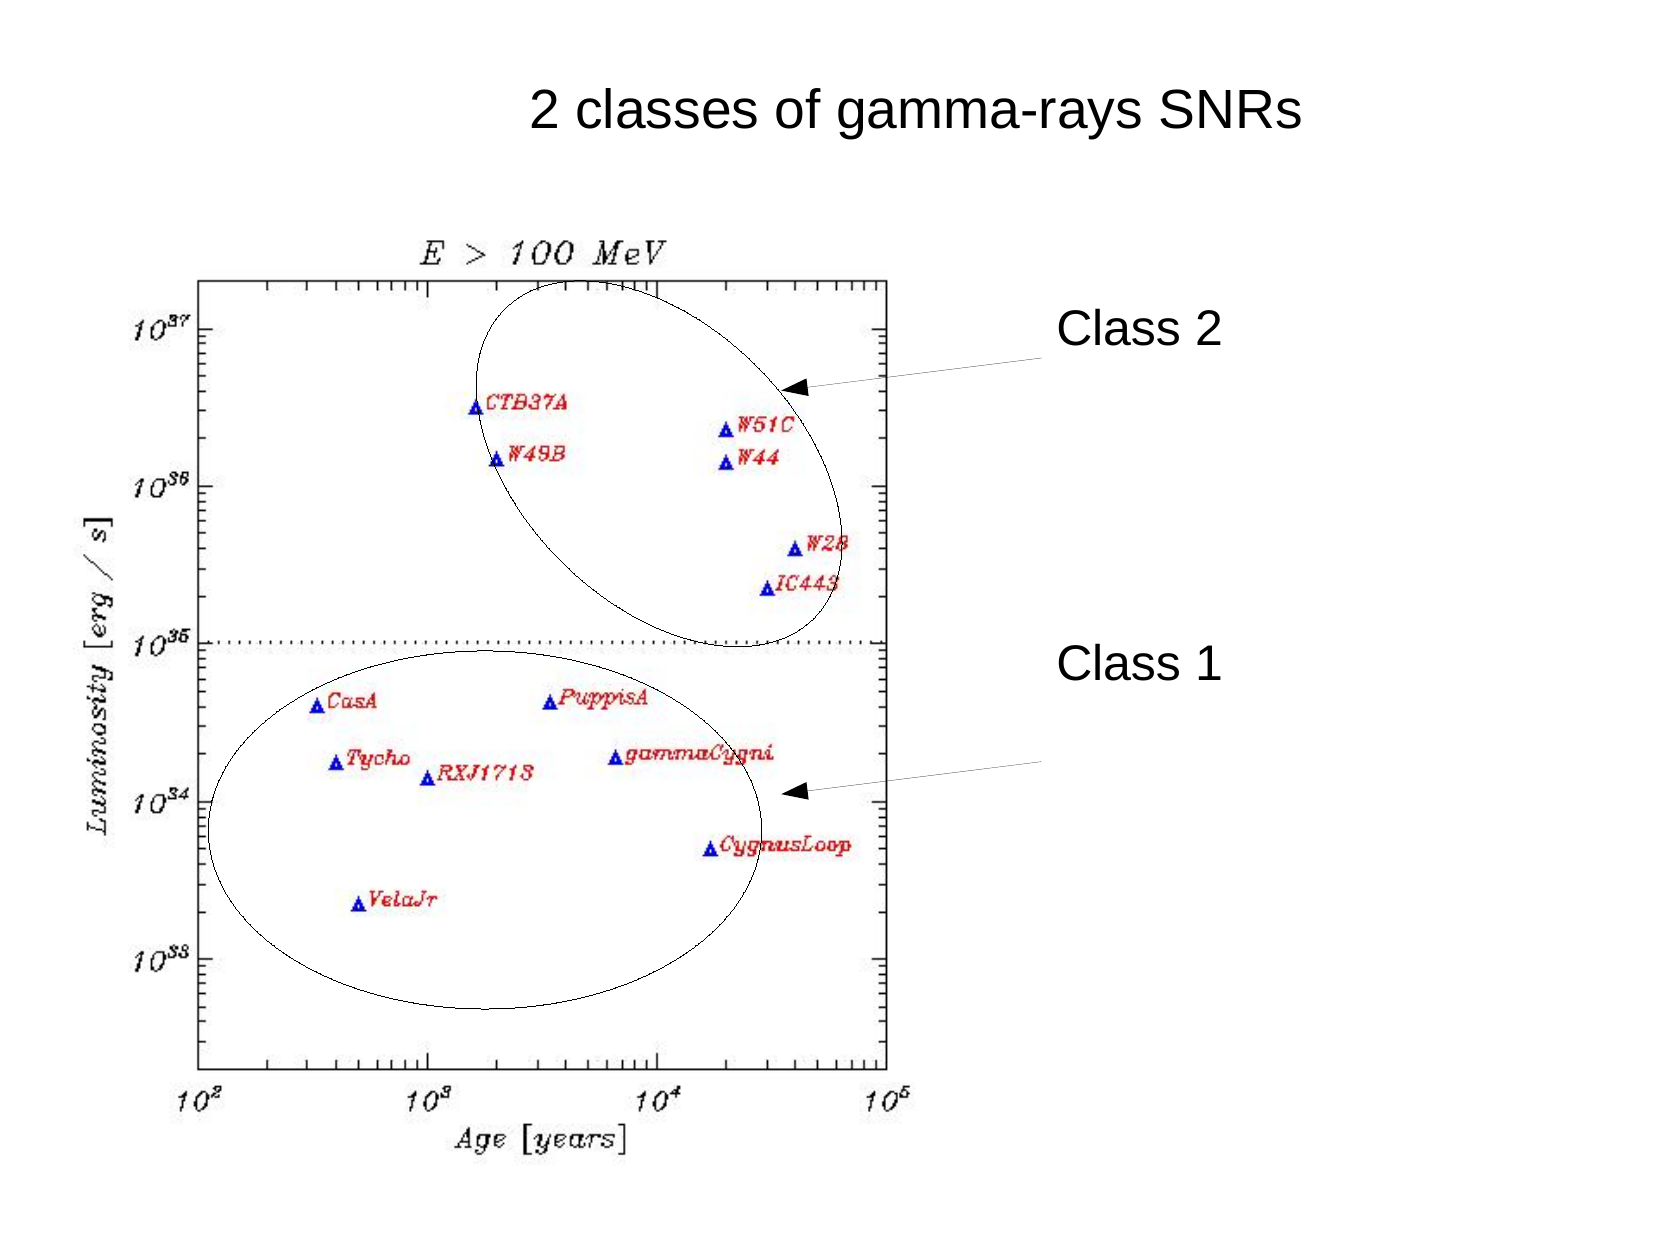

2 classes of gamma-rays SNRs
Class 2
Class 1